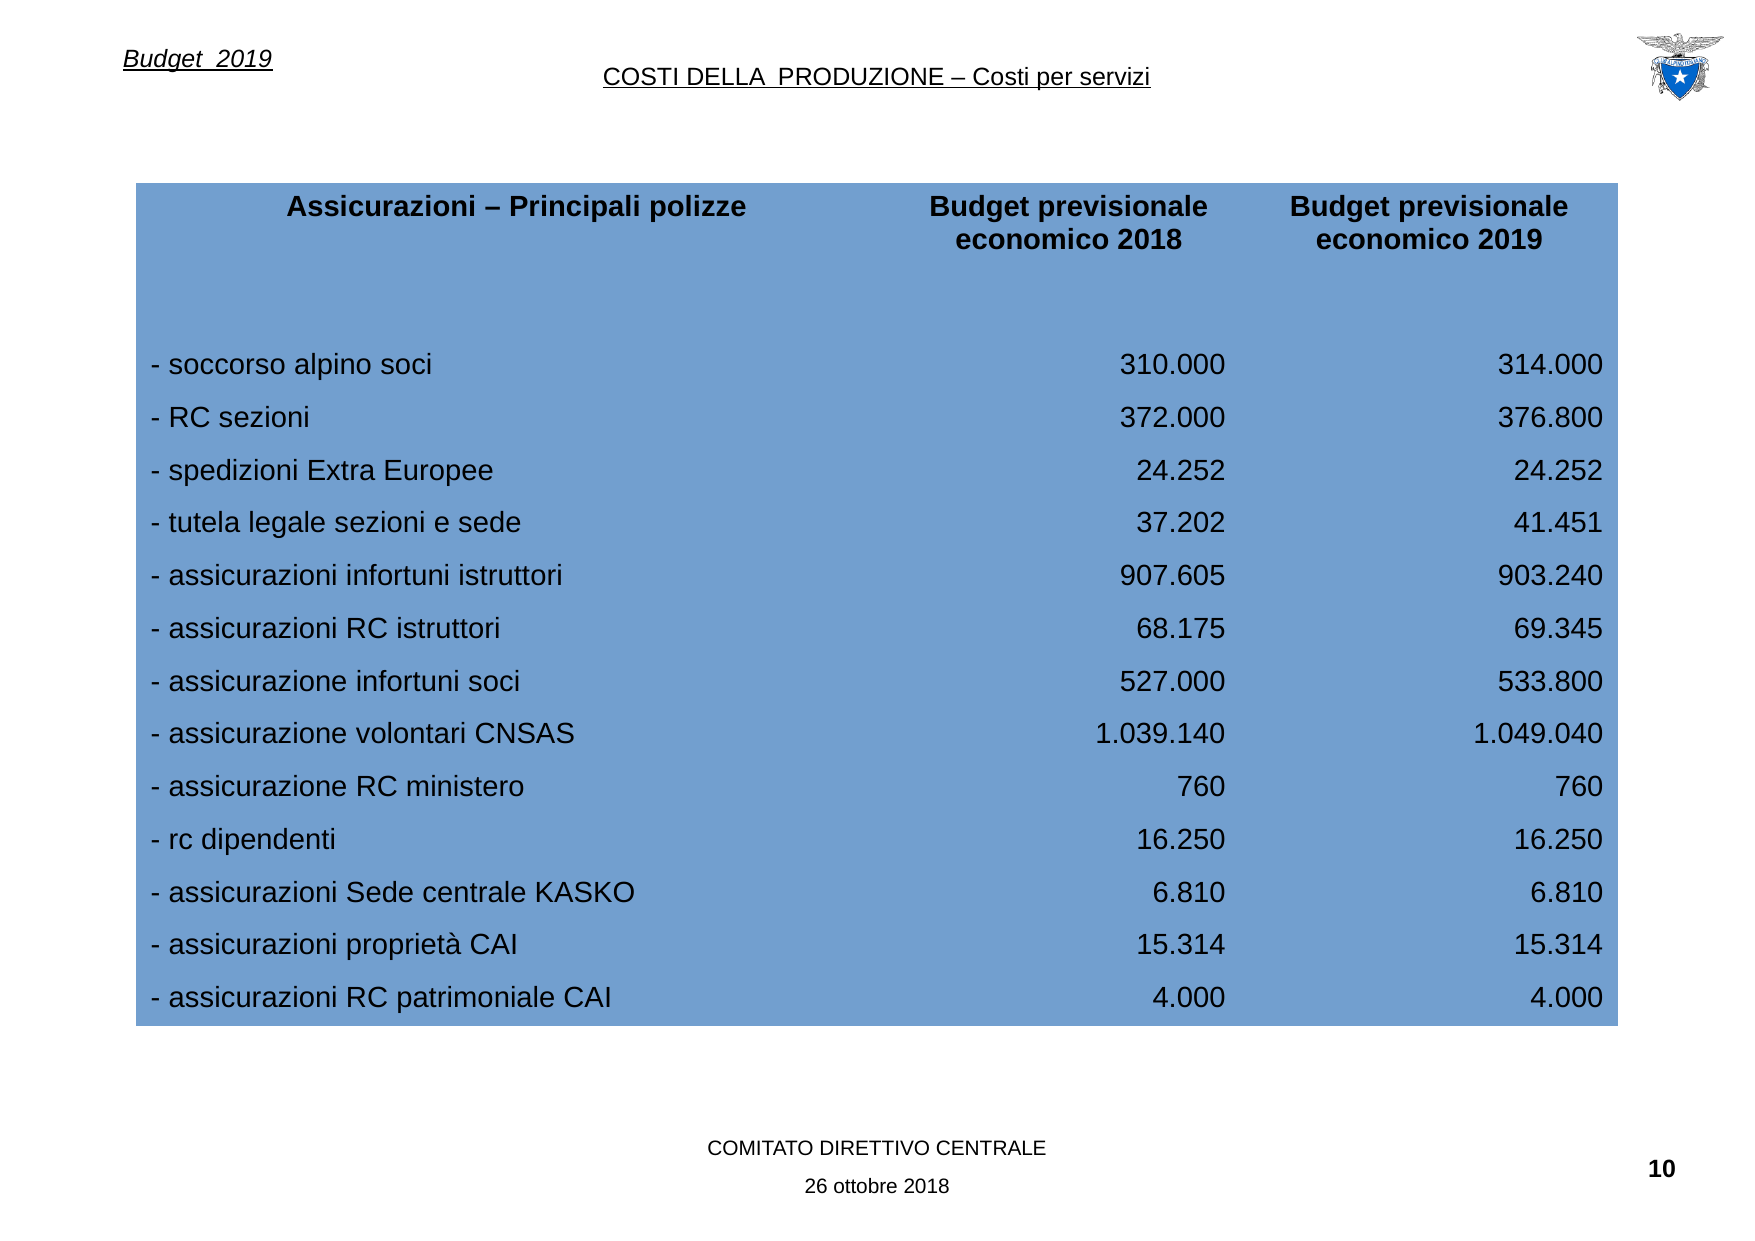

Budget 2019
COSTI DELLA PRODUZIONE – Costi per servizi
| Assicurazioni – Principali polizze | Budget previsionale economico 2018 | Budget previsionale economico 2019 |
| --- | --- | --- |
| - soccorso alpino soci | 310.000 | 314.000 |
| - RC sezioni | 372.000 | 376.800 |
| - spedizioni Extra Europee | 24.252 | 24.252 |
| - tutela legale sezioni e sede | 37.202 | 41.451 |
| - assicurazioni infortuni istruttori | 907.605 | 903.240 |
| - assicurazioni RC istruttori | 68.175 | 69.345 |
| - assicurazione infortuni soci | 527.000 | 533.800 |
| - assicurazione volontari CNSAS | 1.039.140 | 1.049.040 |
| - assicurazione RC ministero | 760 | 760 |
| - rc dipendenti | 16.250 | 16.250 |
| - assicurazioni Sede centrale KASKO | 6.810 | 6.810 |
| - assicurazioni proprietà CAI | 15.314 | 15.314 |
| - assicurazioni RC patrimoniale CAI | 4.000 | 4.000 |
COMITATO DIRETTIVO CENTRALE
26 ottobre 2018
10